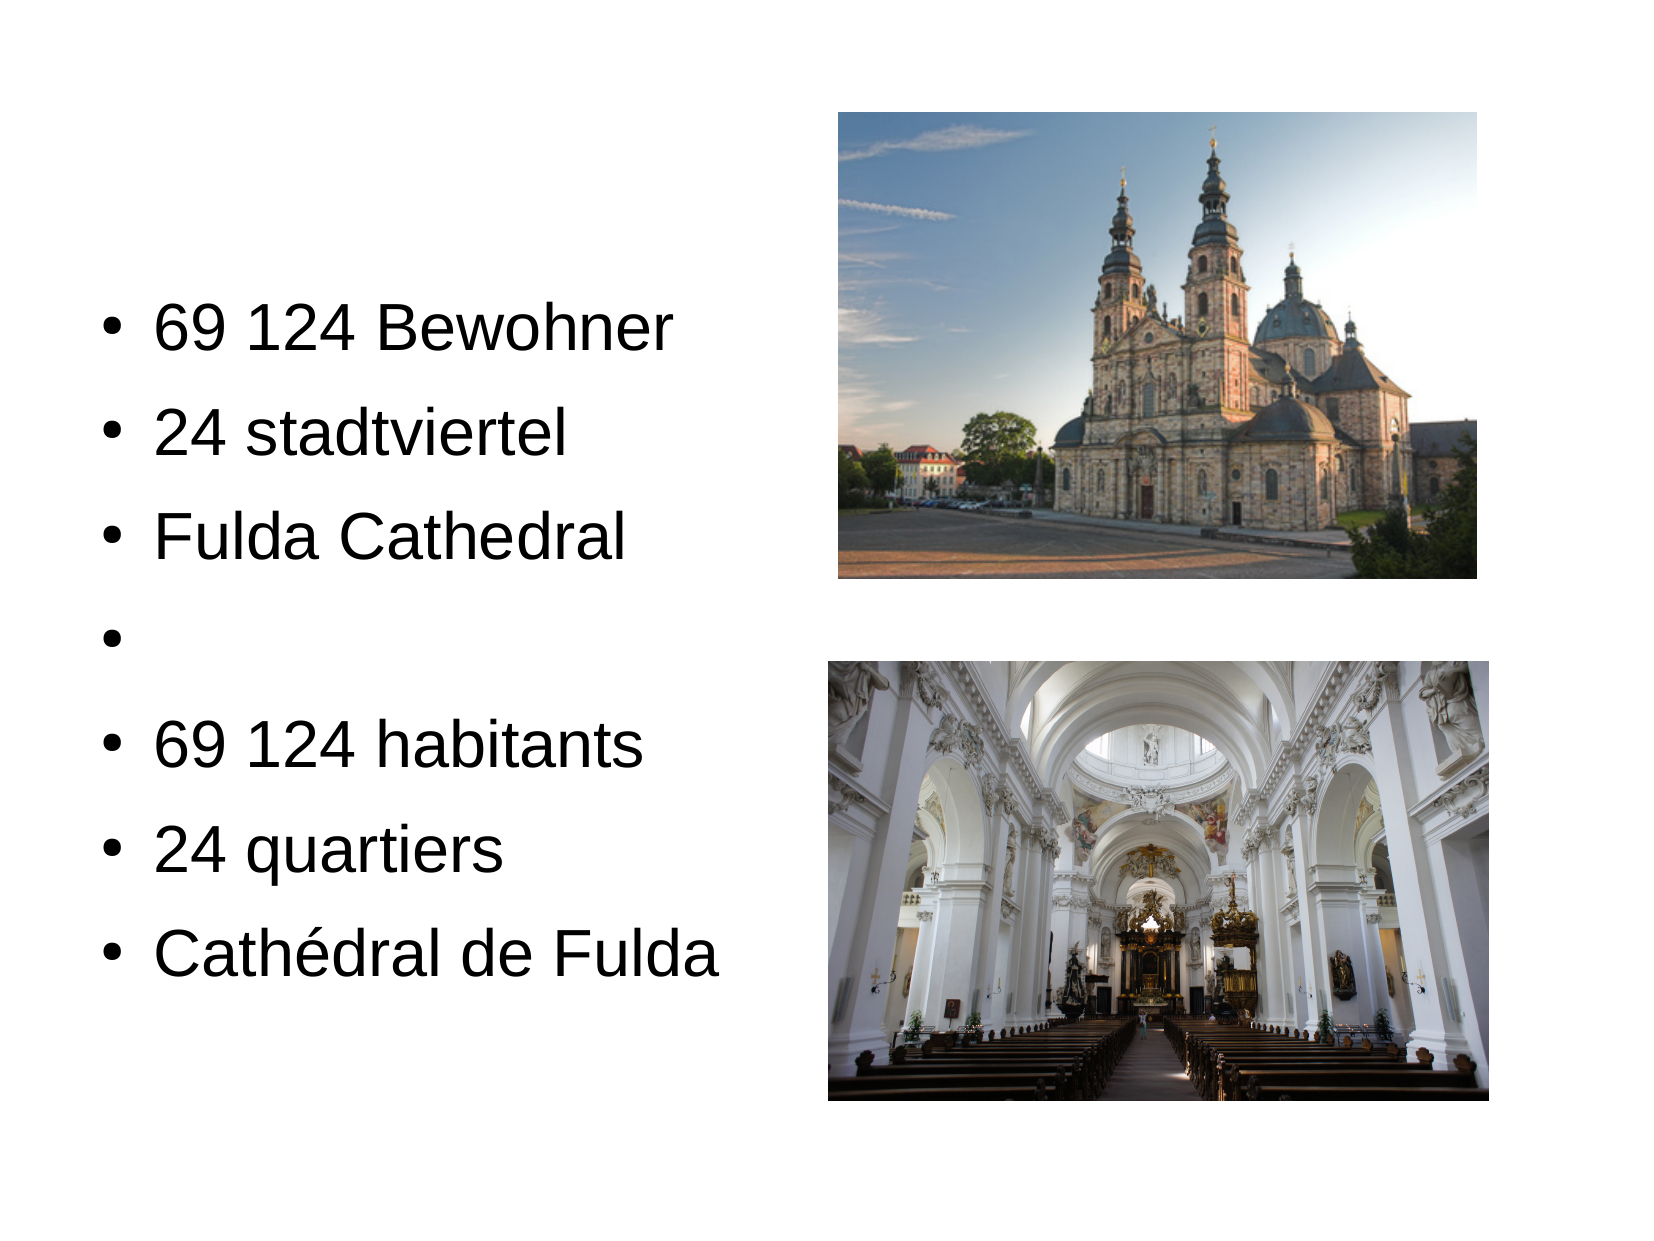

#
69 124 Bewohner
24 stadtviertel
Fulda Cathedral
69 124 habitants
24 quartiers
Cathédral de Fulda